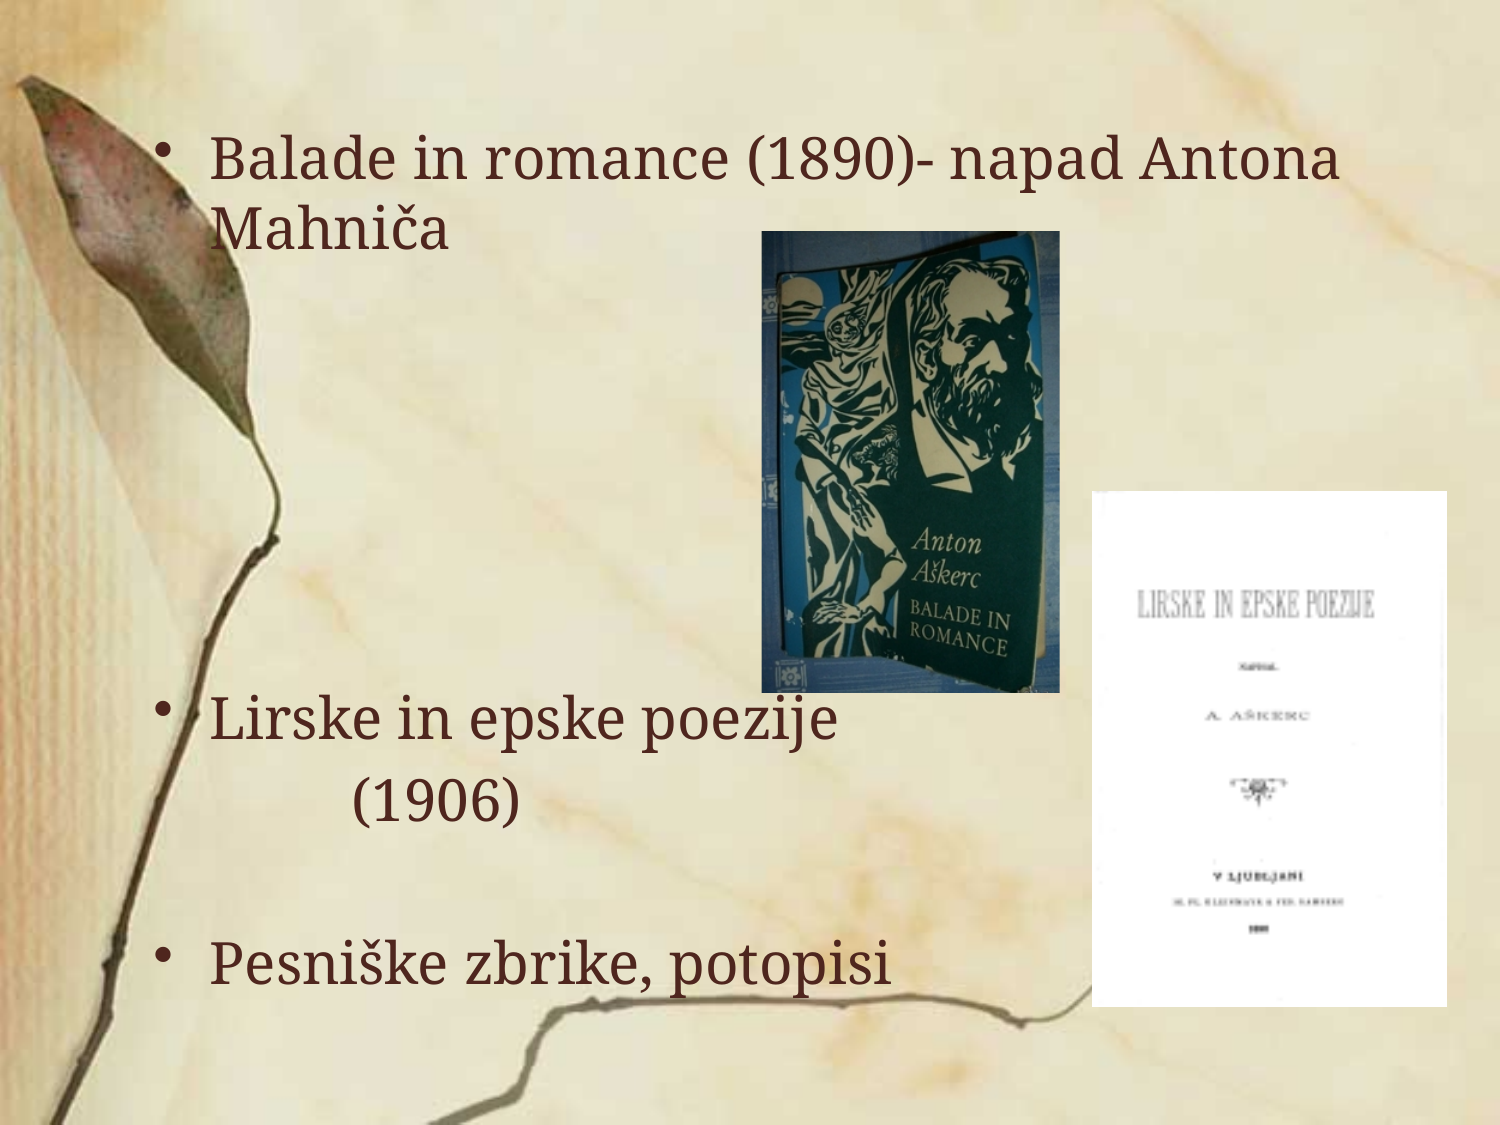

# Balade in romance (1890)- napad Antona Mahniča
Lirske in epske poezije
 (1906)
Pesniške zbrike, potopisi